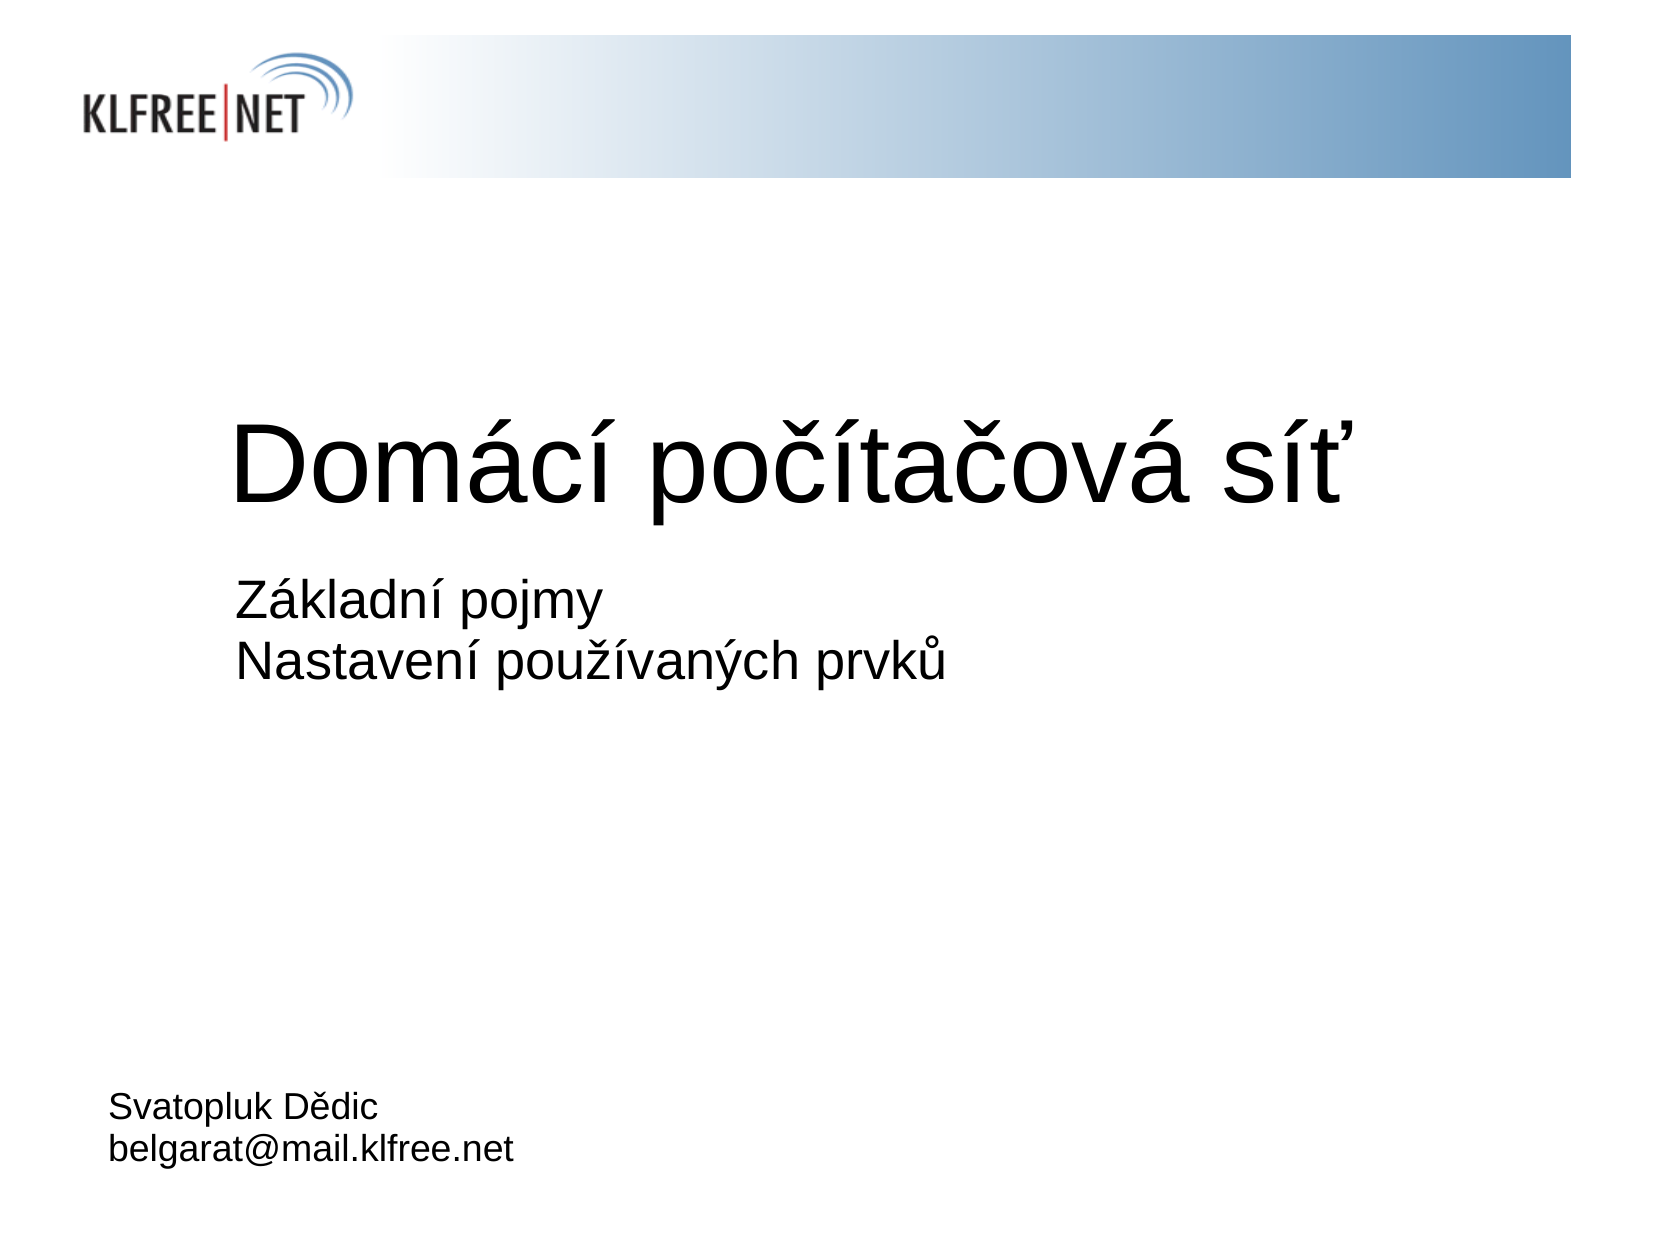

Domácí počítačová síť
Základní pojmy
Nastavení používaných prvků
Svatopluk Dědic
belgarat@mail.klfree.net